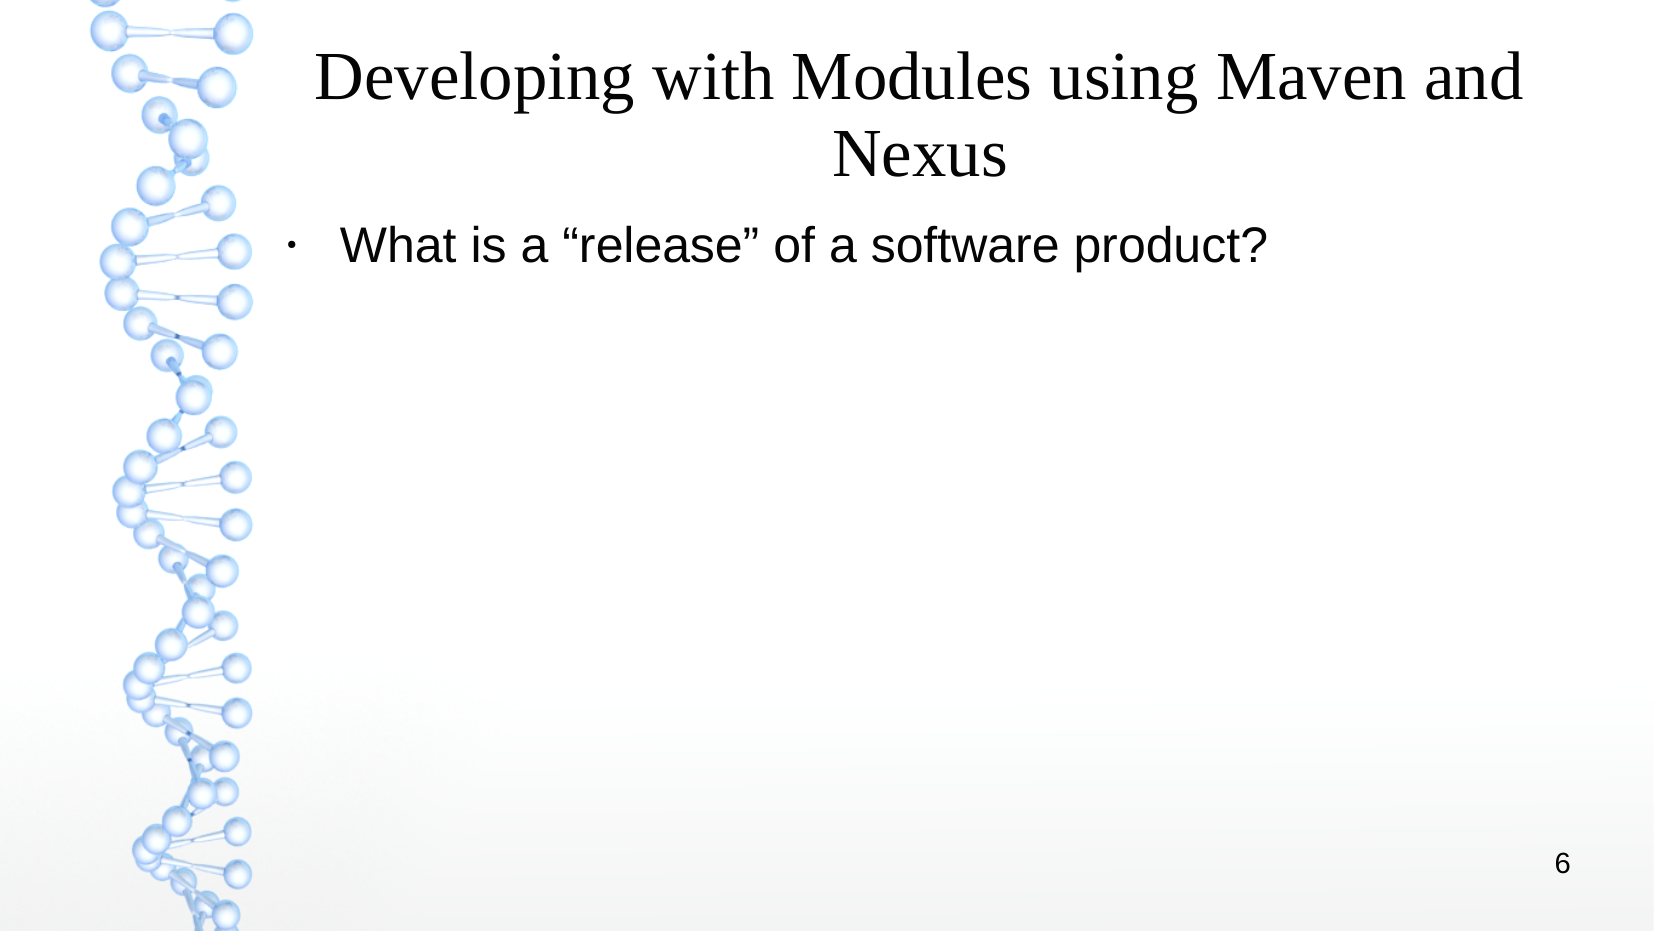

# Developing with Modules using Maven and Nexus
What is a “release” of a software product?
6